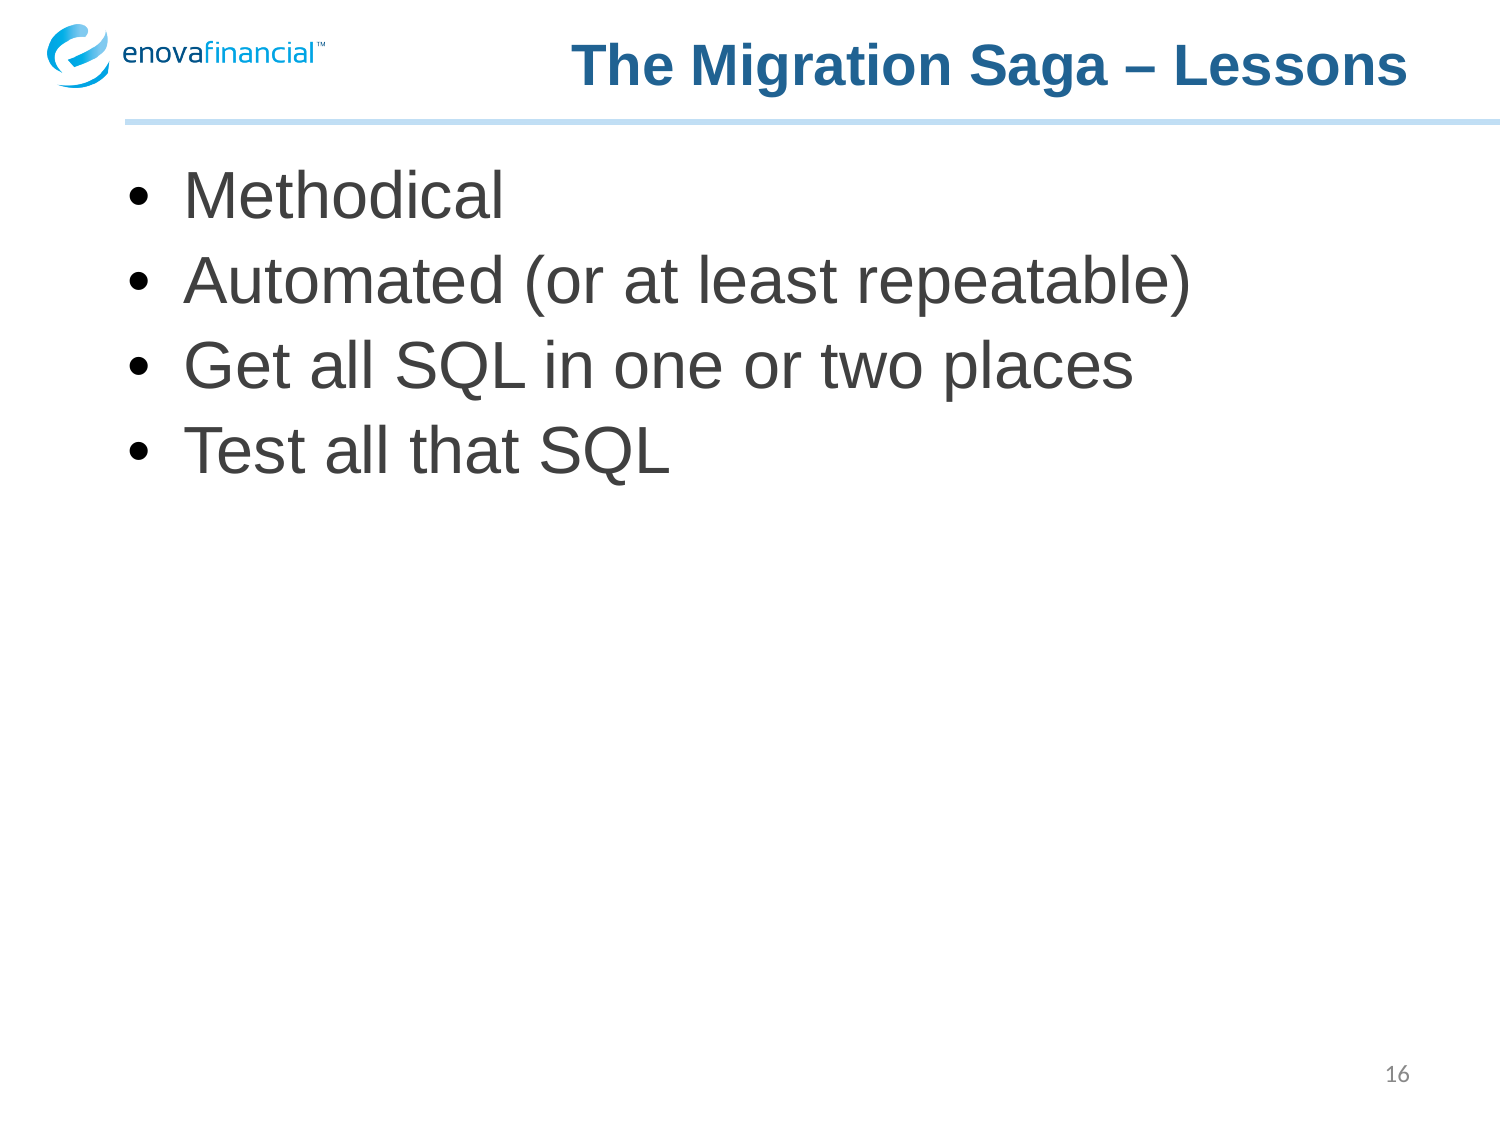

The Migration Saga – Lessons
# Methodical
Automated (or at least repeatable)
Get all SQL in one or two places
Test all that SQL